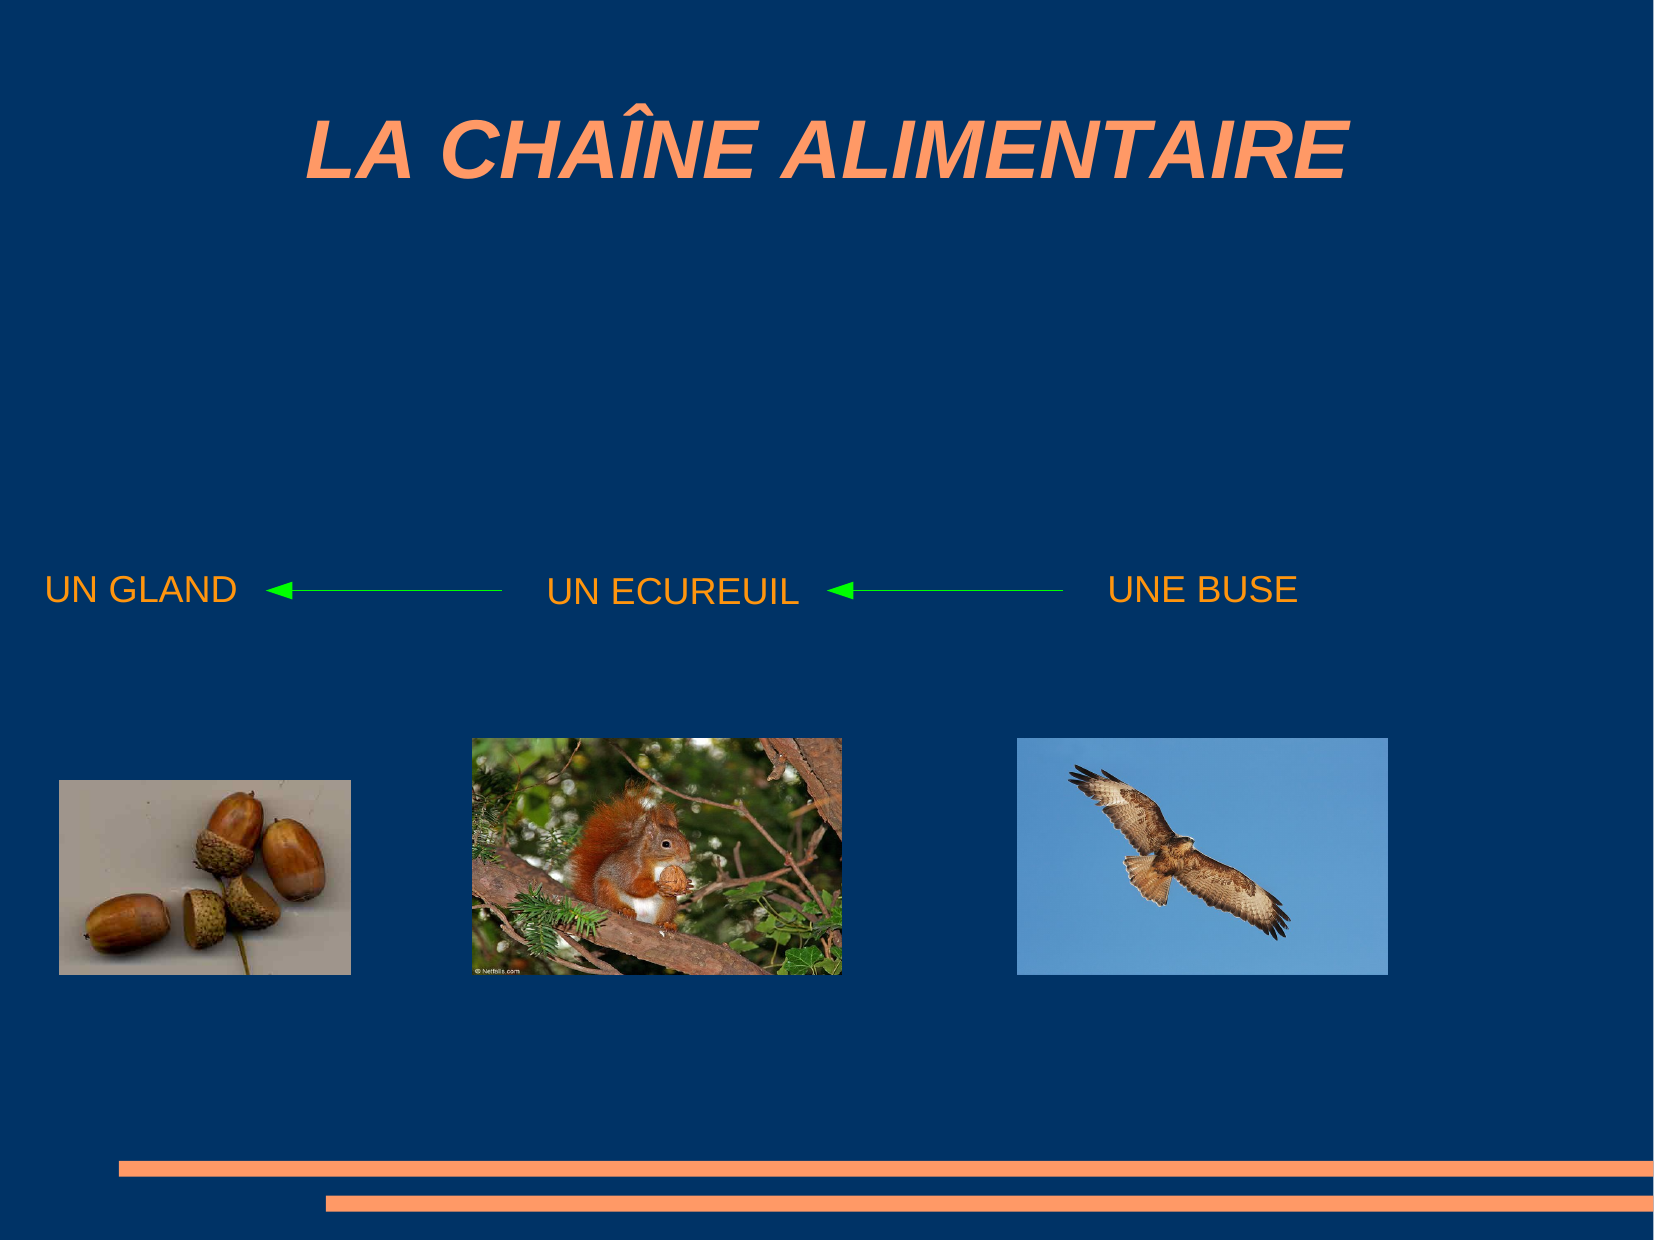

# LA CHAÎNE ALIMENTAIRE
UN GLAND
UNE BUSE
UN ECUREUIL